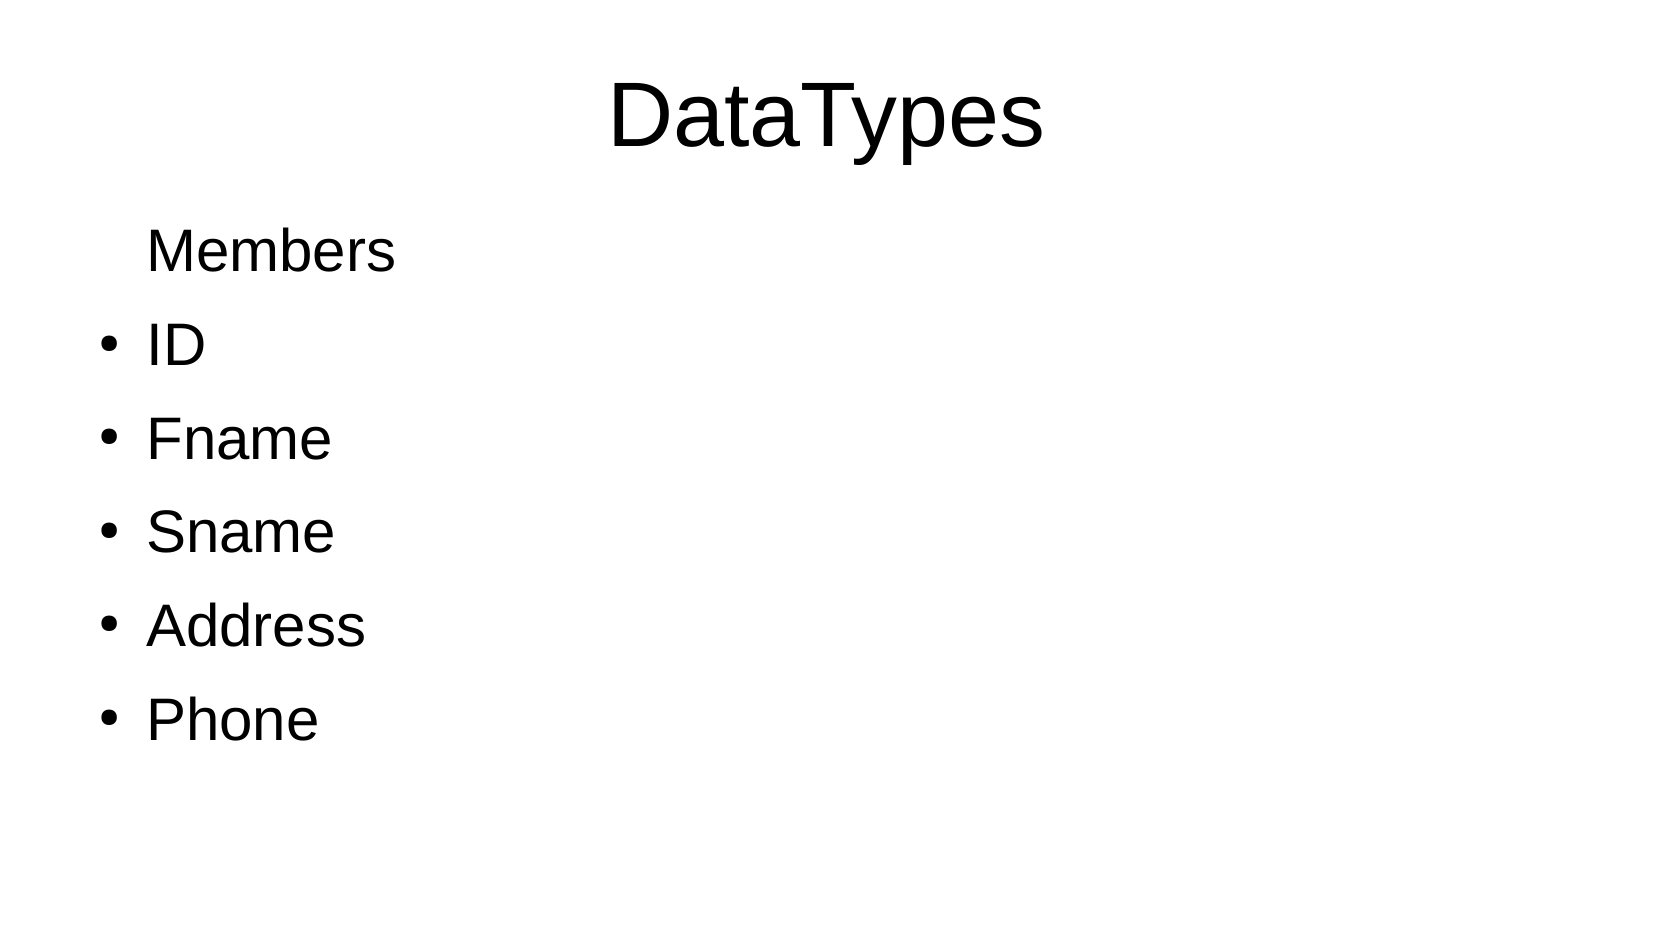

# DataTypes
Members
ID
Fname
Sname
Address
Phone